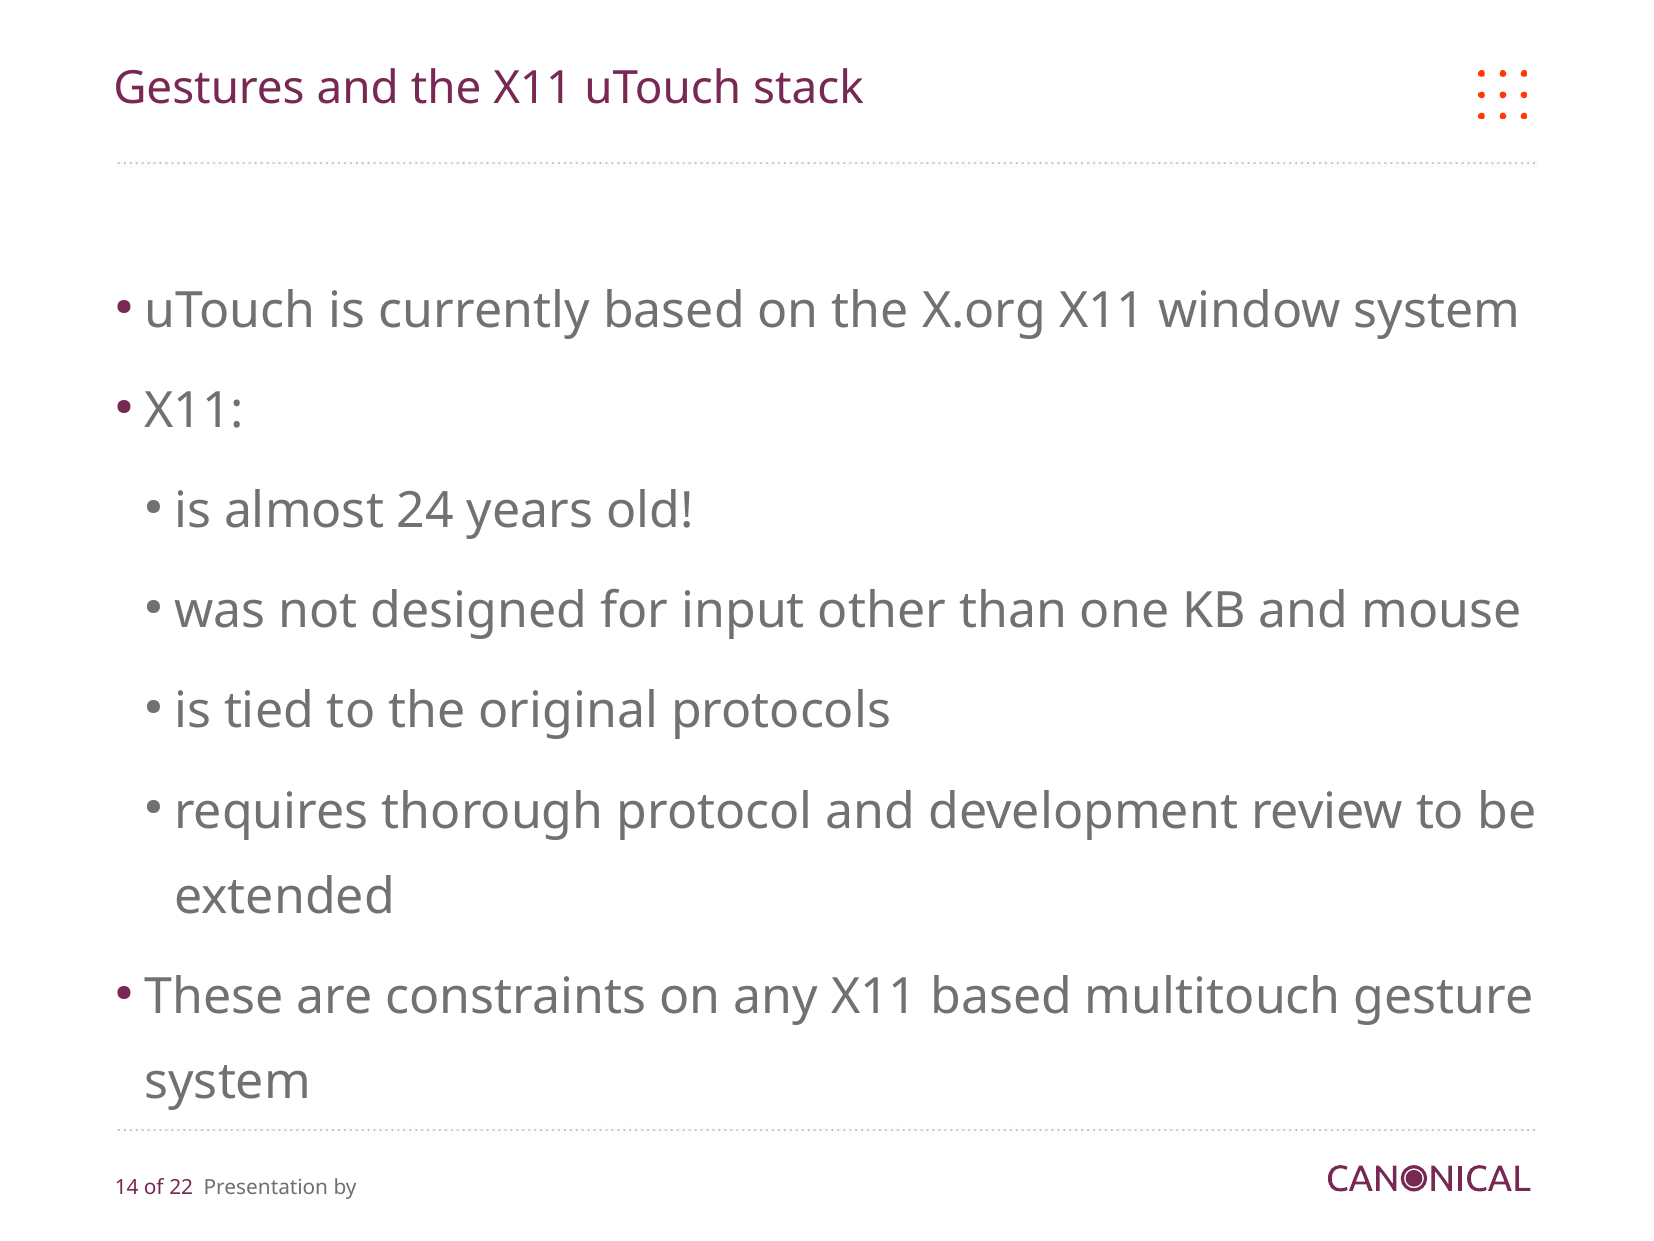

# Gestures and the X11 uTouch stack
uTouch is currently based on the X.org X11 window system
X11:
is almost 24 years old!
was not designed for input other than one KB and mouse
is tied to the original protocols
requires thorough protocol and development review to be extended
These are constraints on any X11 based multitouch gesture system